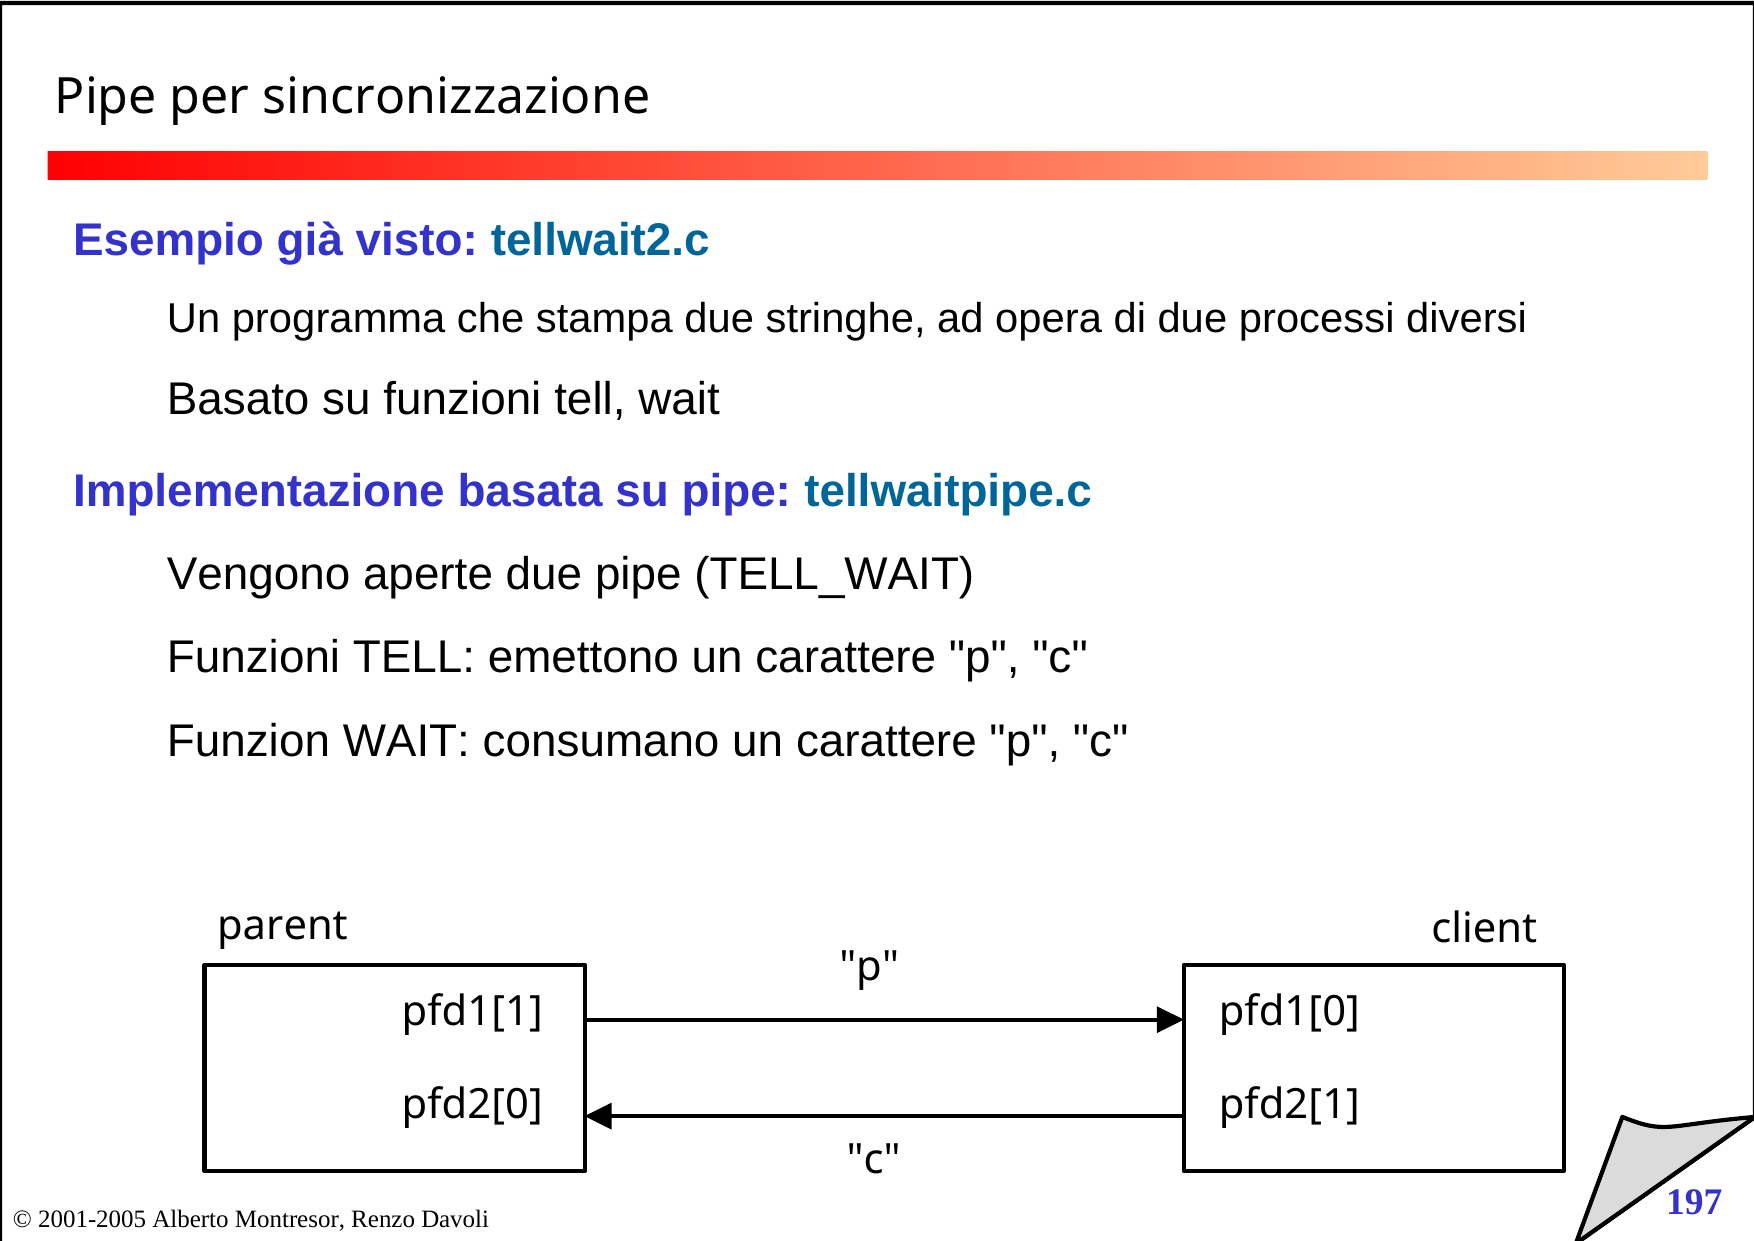

# Pipe per sincronizzazione
Esempio già visto: tellwait2.c
Un programma che stampa due stringhe, ad opera di due processi diversi
Basato su funzioni tell, wait
Implementazione basata su pipe: tellwaitpipe.c
Vengono aperte due pipe (TELL_WAIT)
Funzioni TELL: emettono un carattere "p", "c"
Funzion WAIT: consumano un carattere "p", "c"
parent
client
"p"
pfd1[1]
pfd1[0]
pfd2[0]
pfd2[1]
"c"